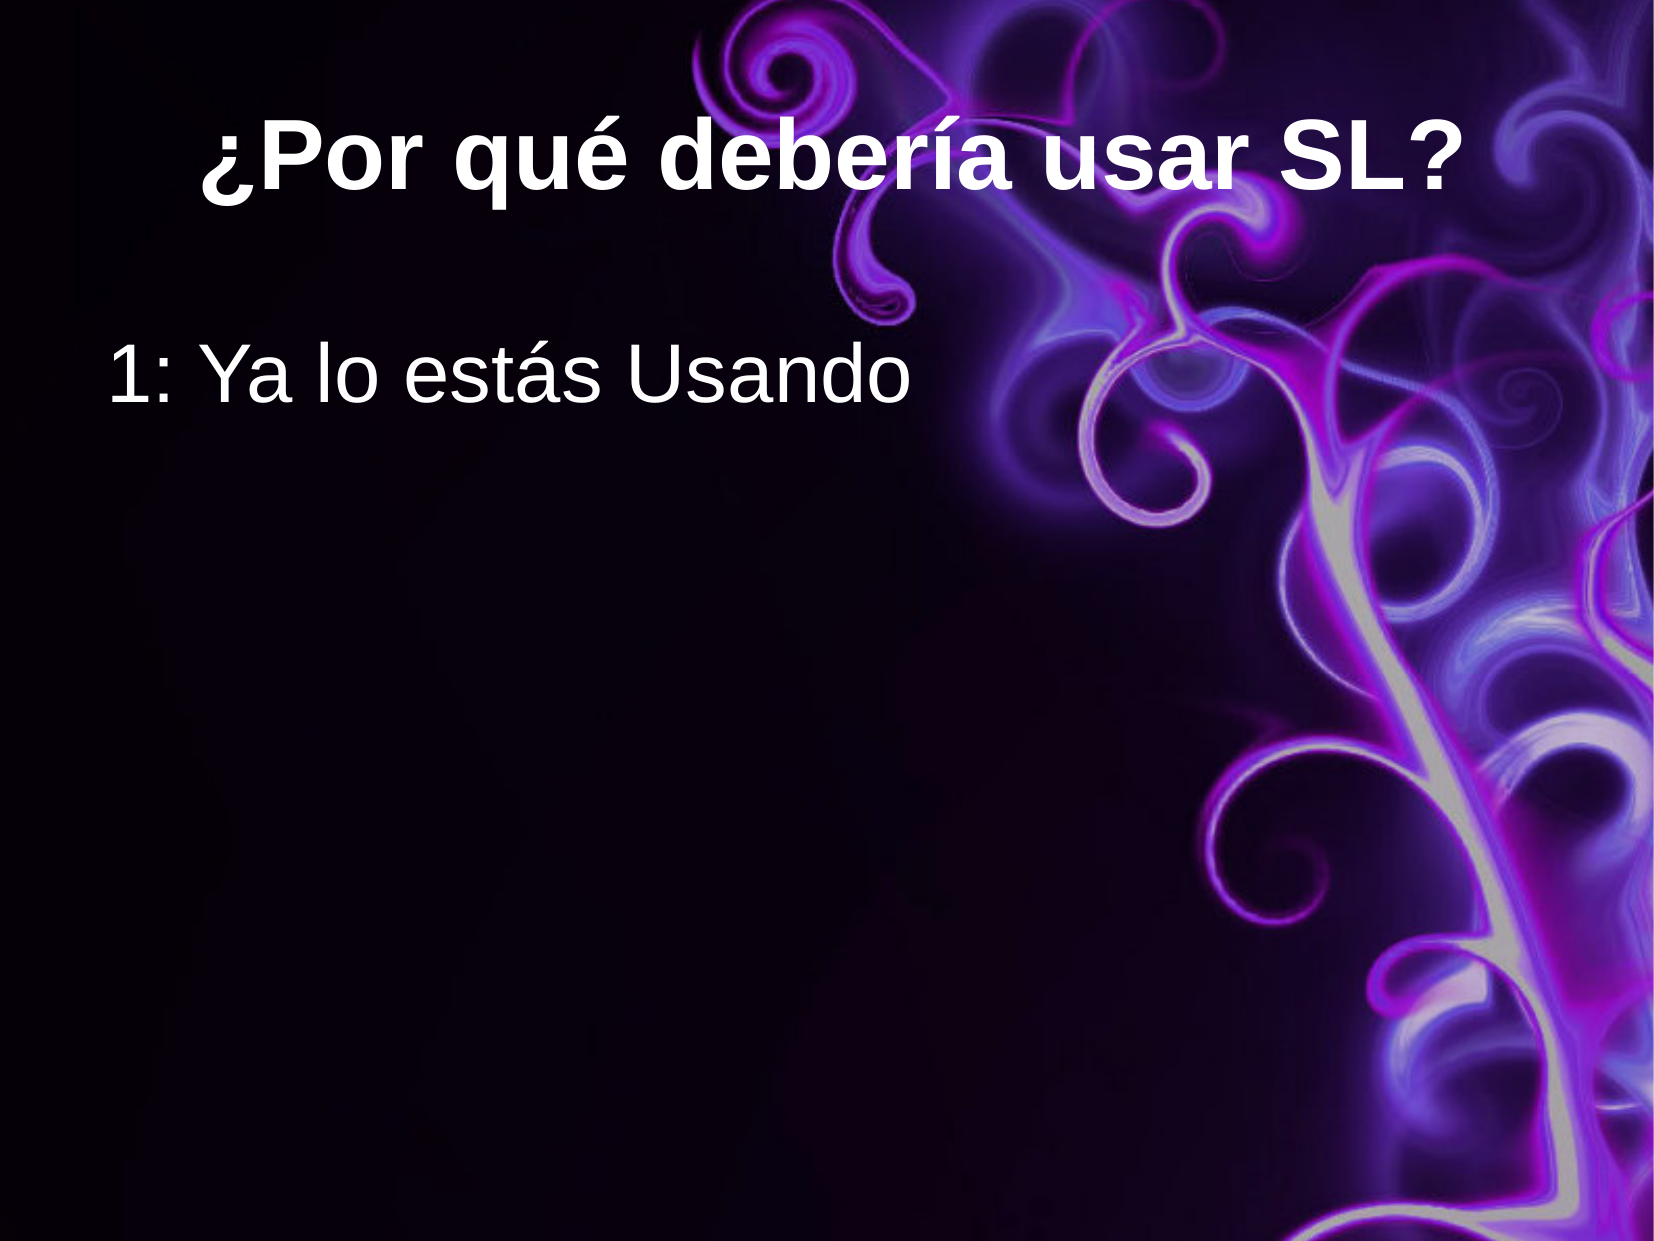

¿Por qué debería usar SL?
# 1: Ya lo estás Usando